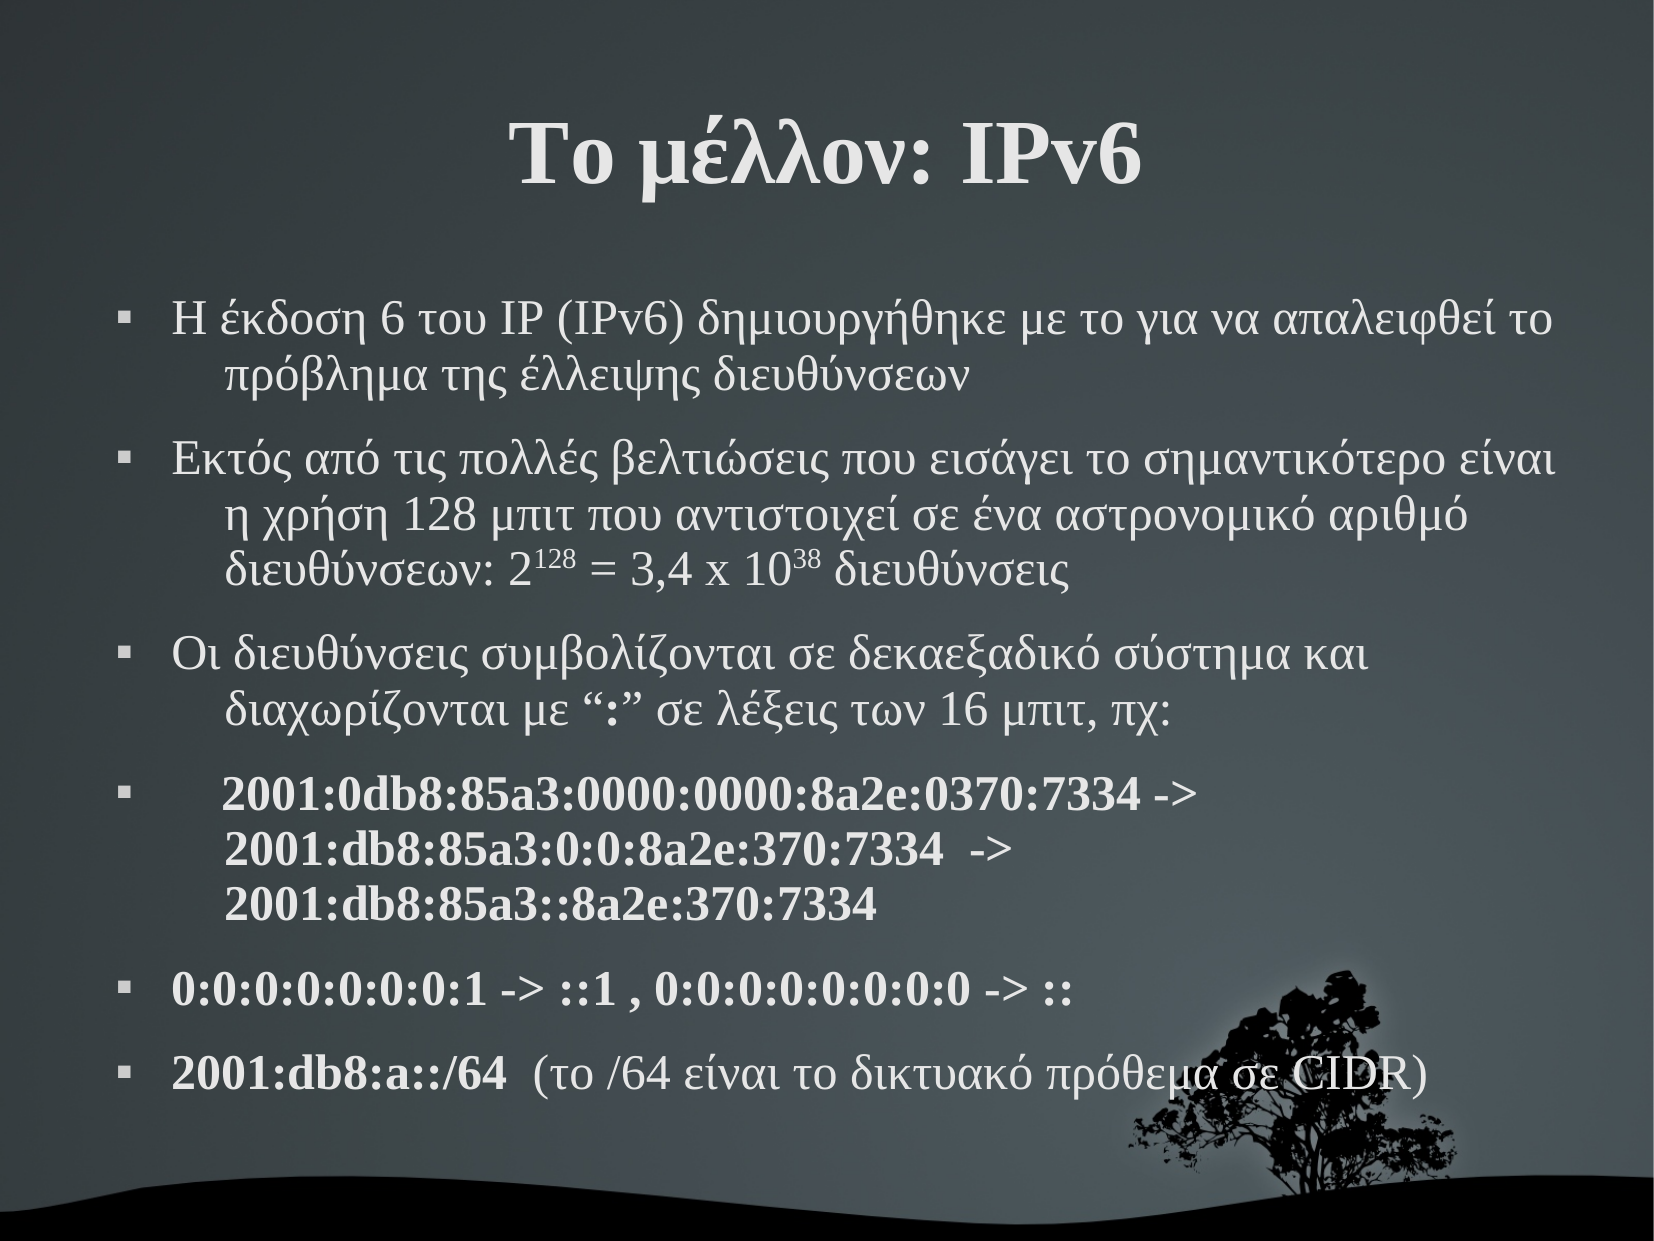

# Το μέλλον: IPv6
Η έκδοση 6 του IP (IPv6) δημιουργήθηκε με το για να απαλειφθεί το πρόβλημα της έλλειψης διευθύνσεων
Εκτός από τις πολλές βελτιώσεις που εισάγει το σημαντικότερο είναι η χρήση 128 μπιτ που αντιστοιχεί σε ένα αστρονομικό αριθμό διευθύνσεων: 2128 = 3,4 x 1038 διευθύνσεις
Οι διευθύνσεις συμβολίζονται σε δεκαεξαδικό σύστημα και διαχωρίζονται με “:” σε λέξεις των 16 μπιτ, πχ:
 2001:0db8:85a3:0000:0000:8a2e:0370:7334 ->
2001:db8:85a3:0:0:8a2e:370:7334 ->
2001:db8:85a3::8a2e:370:7334
0:0:0:0:0:0:0:1 -> ::1 , 0:0:0:0:0:0:0:0 -> ::
2001:db8:a::/64 (το /64 είναι το δικτυακό πρόθεμα σε CIDR)